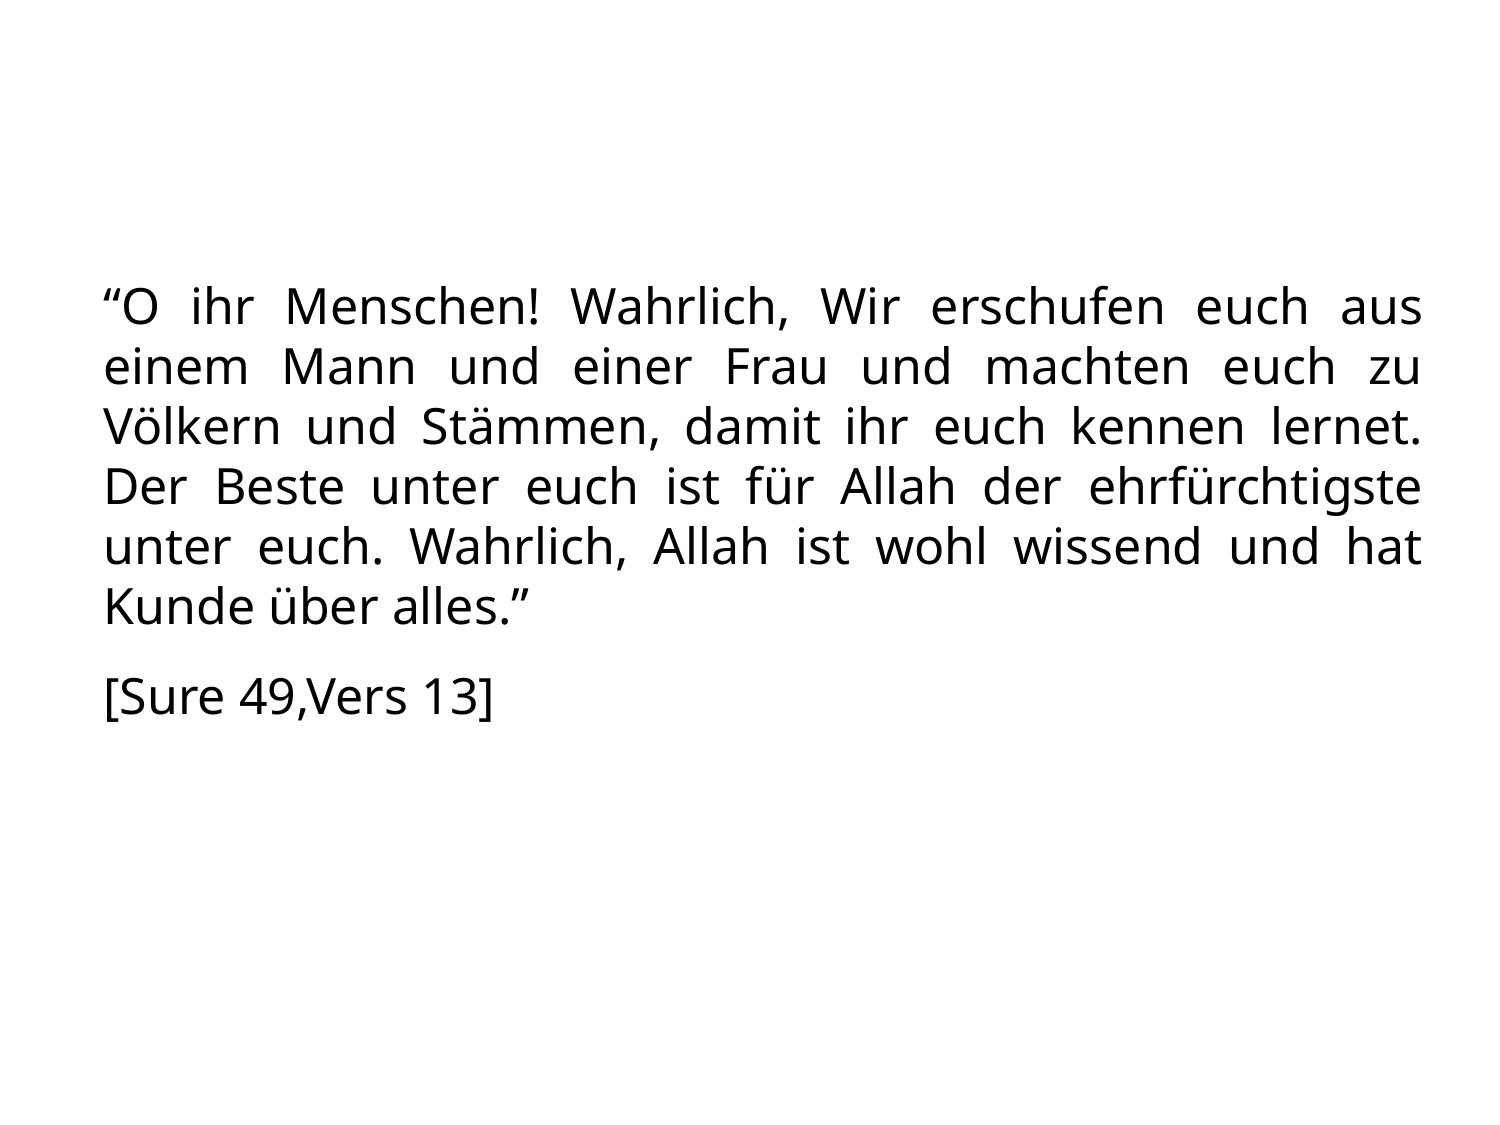

#
“O ihr Menschen! Wahrlich, Wir erschufen euch aus einem Mann und einer Frau und machten euch zu Völkern und Stämmen, damit ihr euch kennen lernet. Der Beste unter euch ist für Allah der ehrfürchtigste unter euch. Wahrlich, Allah ist wohl wissend und hat Kunde über alles.”
[Sure 49,Vers 13]